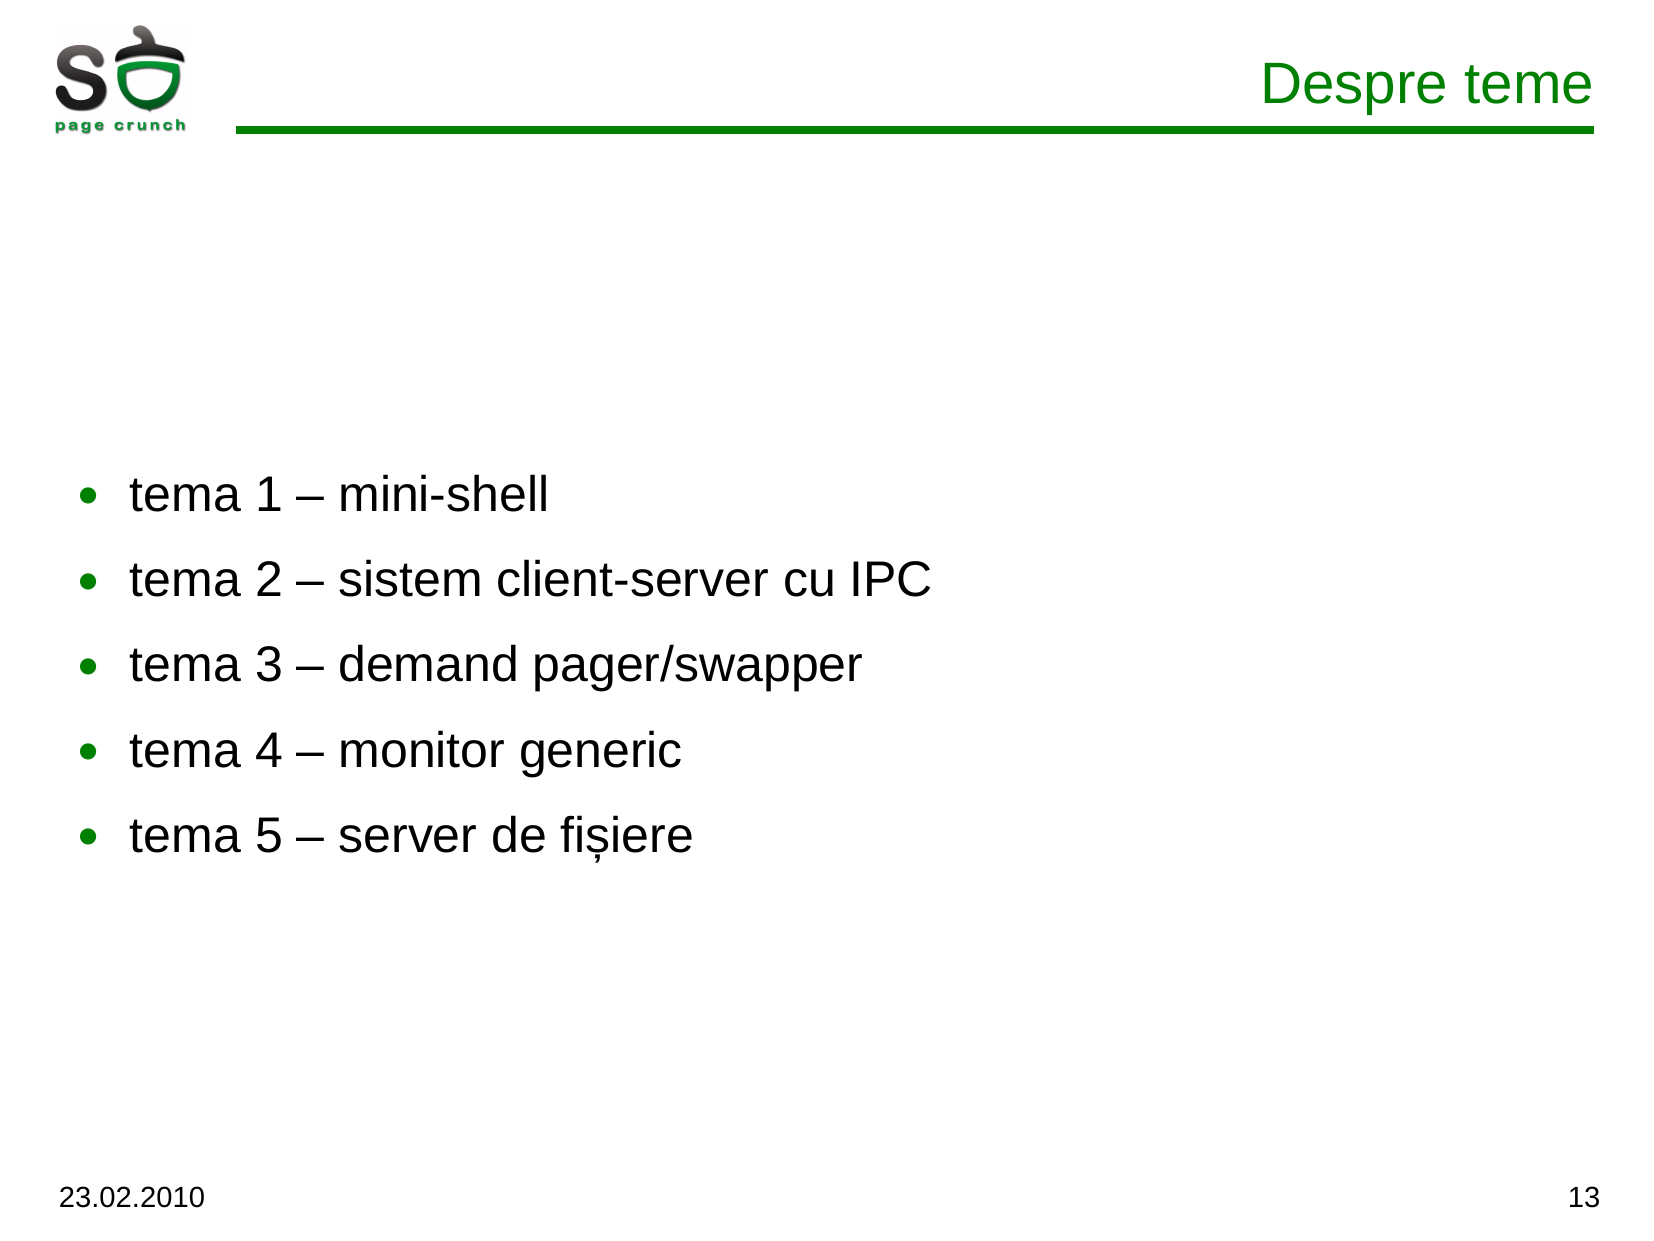

# Despre teme
tema 1 – mini-shell
tema 2 – sistem client-server cu IPC
tema 3 – demand pager/swapper
tema 4 – monitor generic
tema 5 – server de fișiere
23.02.2010
13